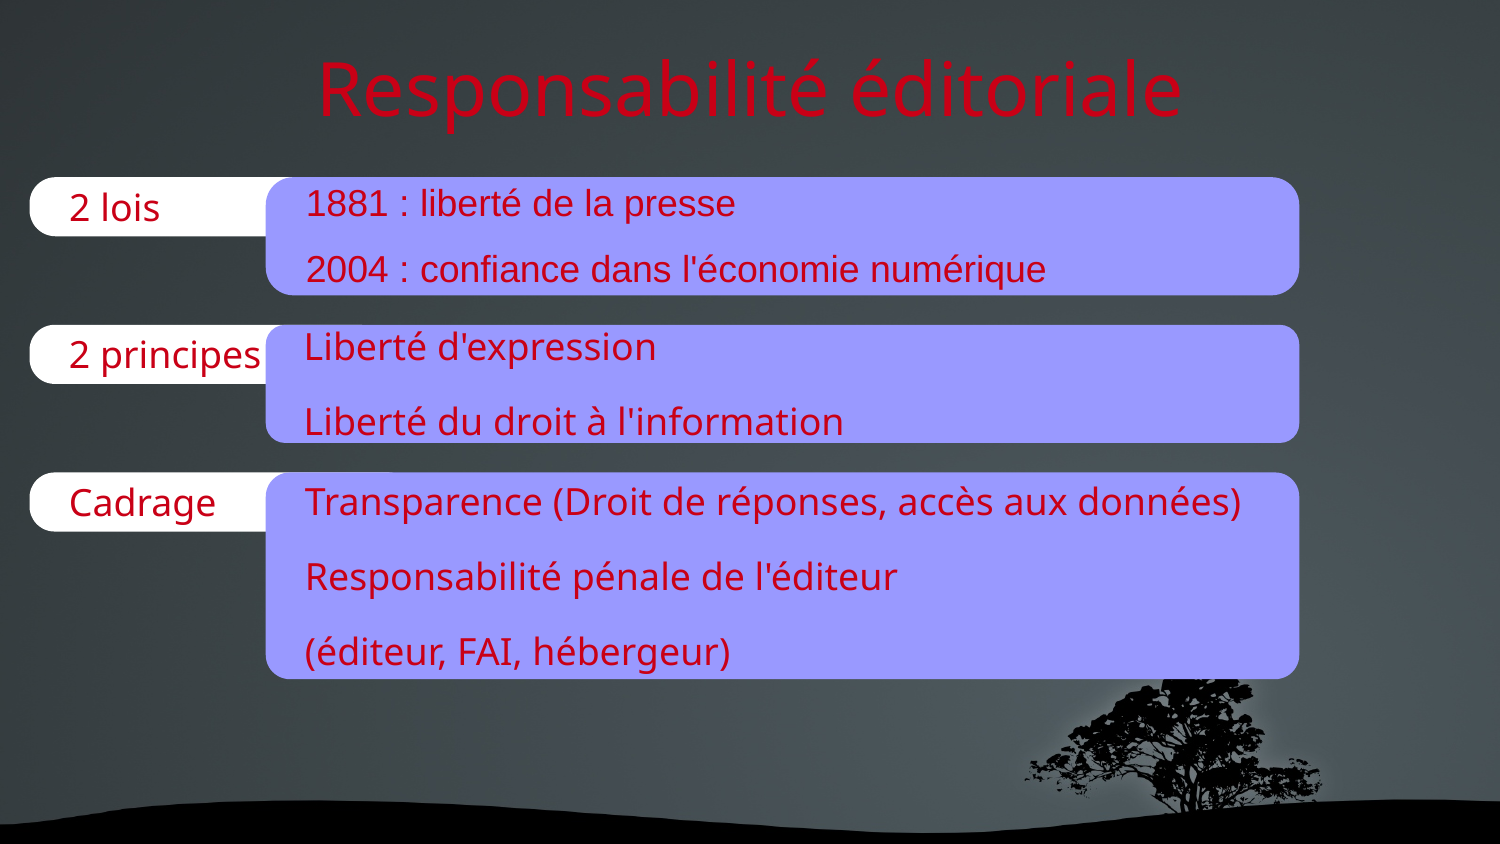

Responsabilité éditoriale
2 lois
1881 : liberté de la presse
2004 : confiance dans l'économie numérique
2 principes
Liberté d'expression
Liberté du droit à l'information
Cadrage
Transparence (Droit de réponses, accès aux données)
Responsabilité pénale de l'éditeur
(éditeur, FAI, hébergeur)